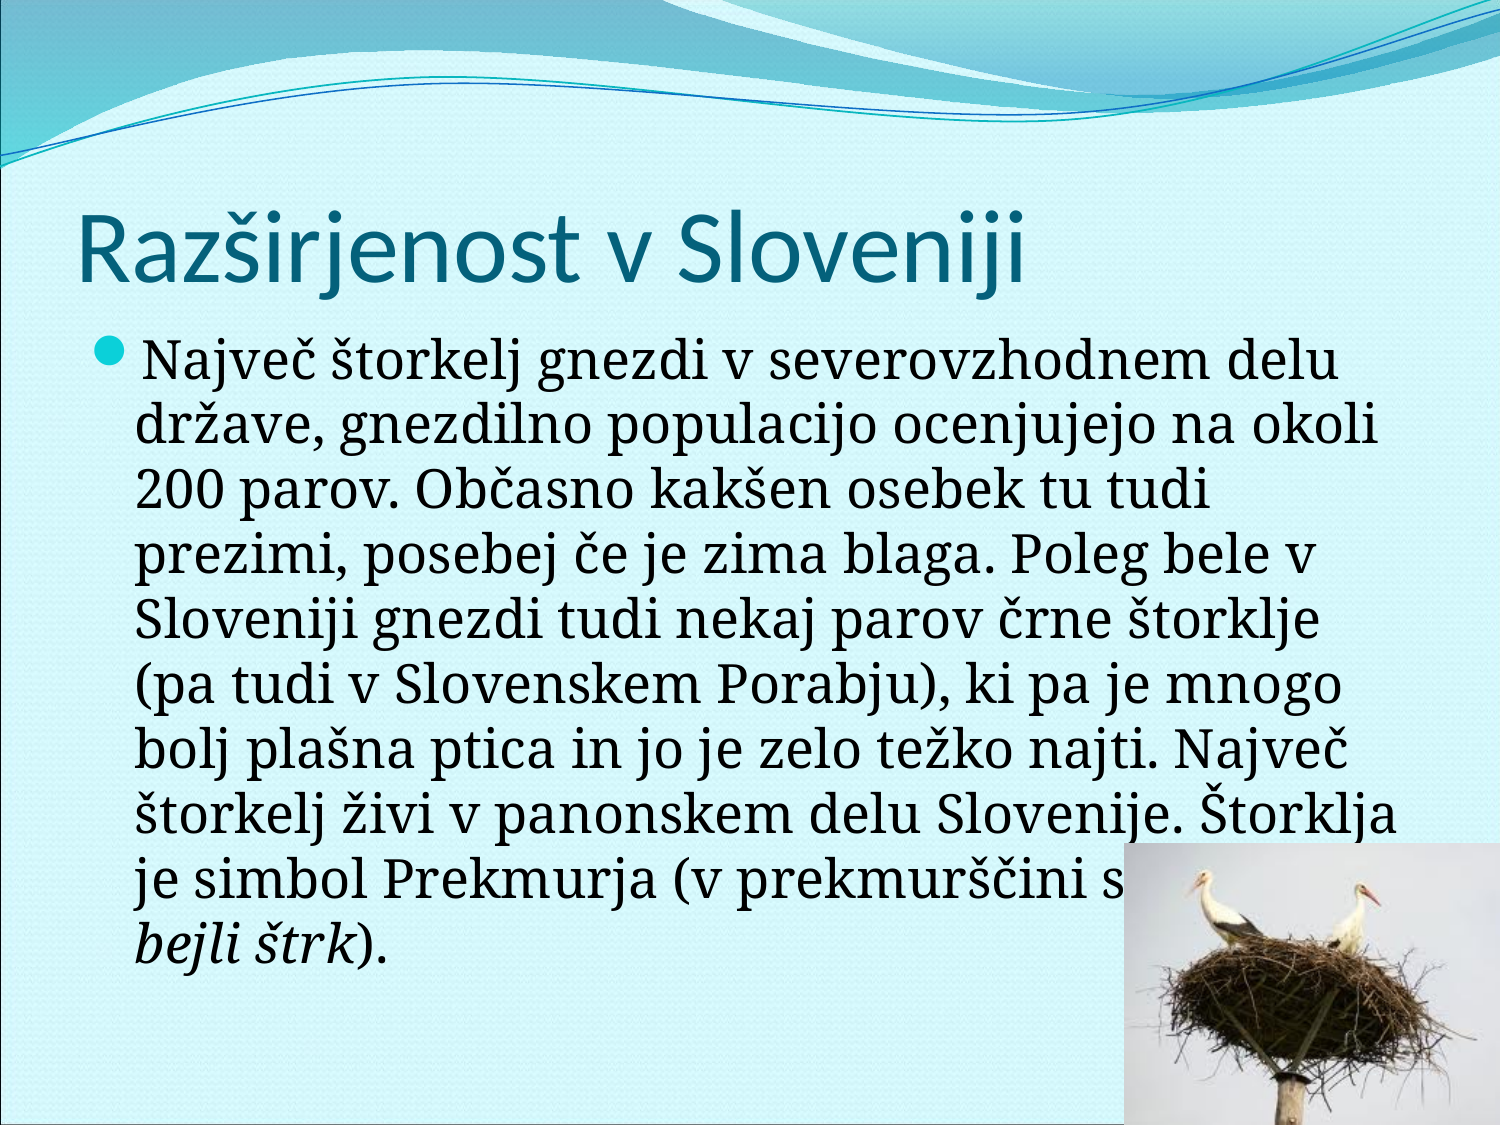

# Razširjenost v Sloveniji
Največ štorkelj gnezdi v severovzhodnem delu države, gnezdilno populacijo ocenjujejo na okoli 200 parov. Občasno kakšen osebek tu tudi prezimi, posebej če je zima blaga. Poleg bele v Sloveniji gnezdi tudi nekaj parov črne štorklje (pa tudi v Slovenskem Porabju), ki pa je mnogo bolj plašna ptica in jo je zelo težko najti. Največ štorkelj živi v panonskem delu Slovenije. Štorklja je simbol Prekmurja (v prekmurščini se imenuje bejli štrk).